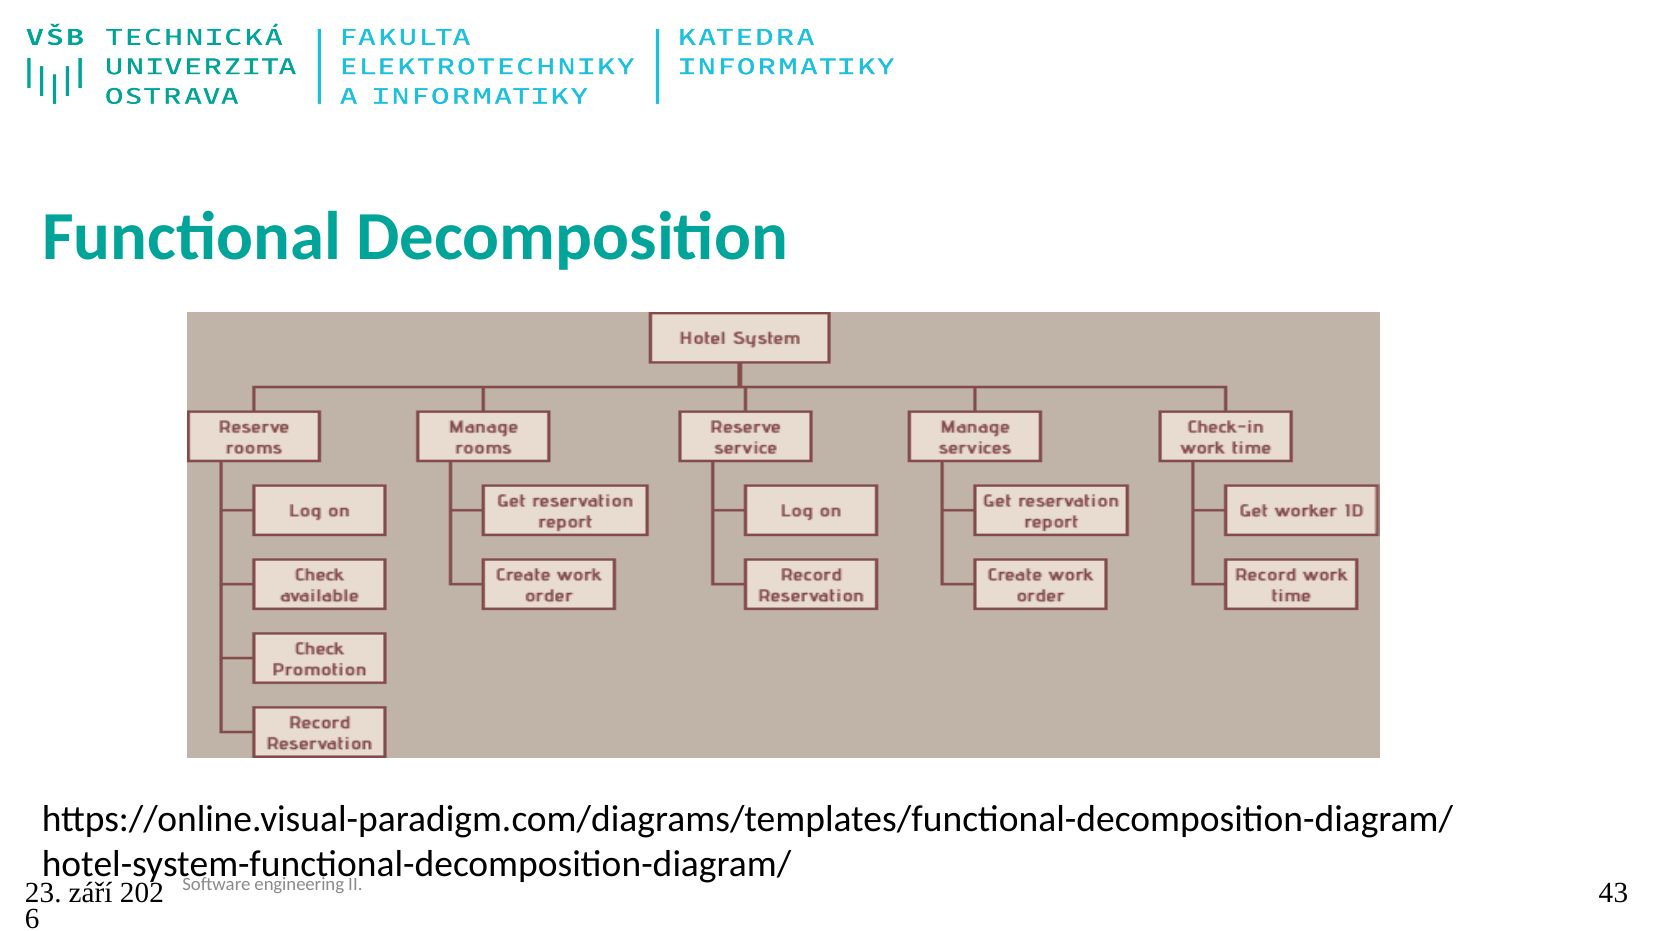

# Functional Decomposition
https://online.visual-paradigm.com/diagrams/templates/functional-decomposition-diagram/hotel-system-functional-decomposition-diagram/
Software engineering II.
43